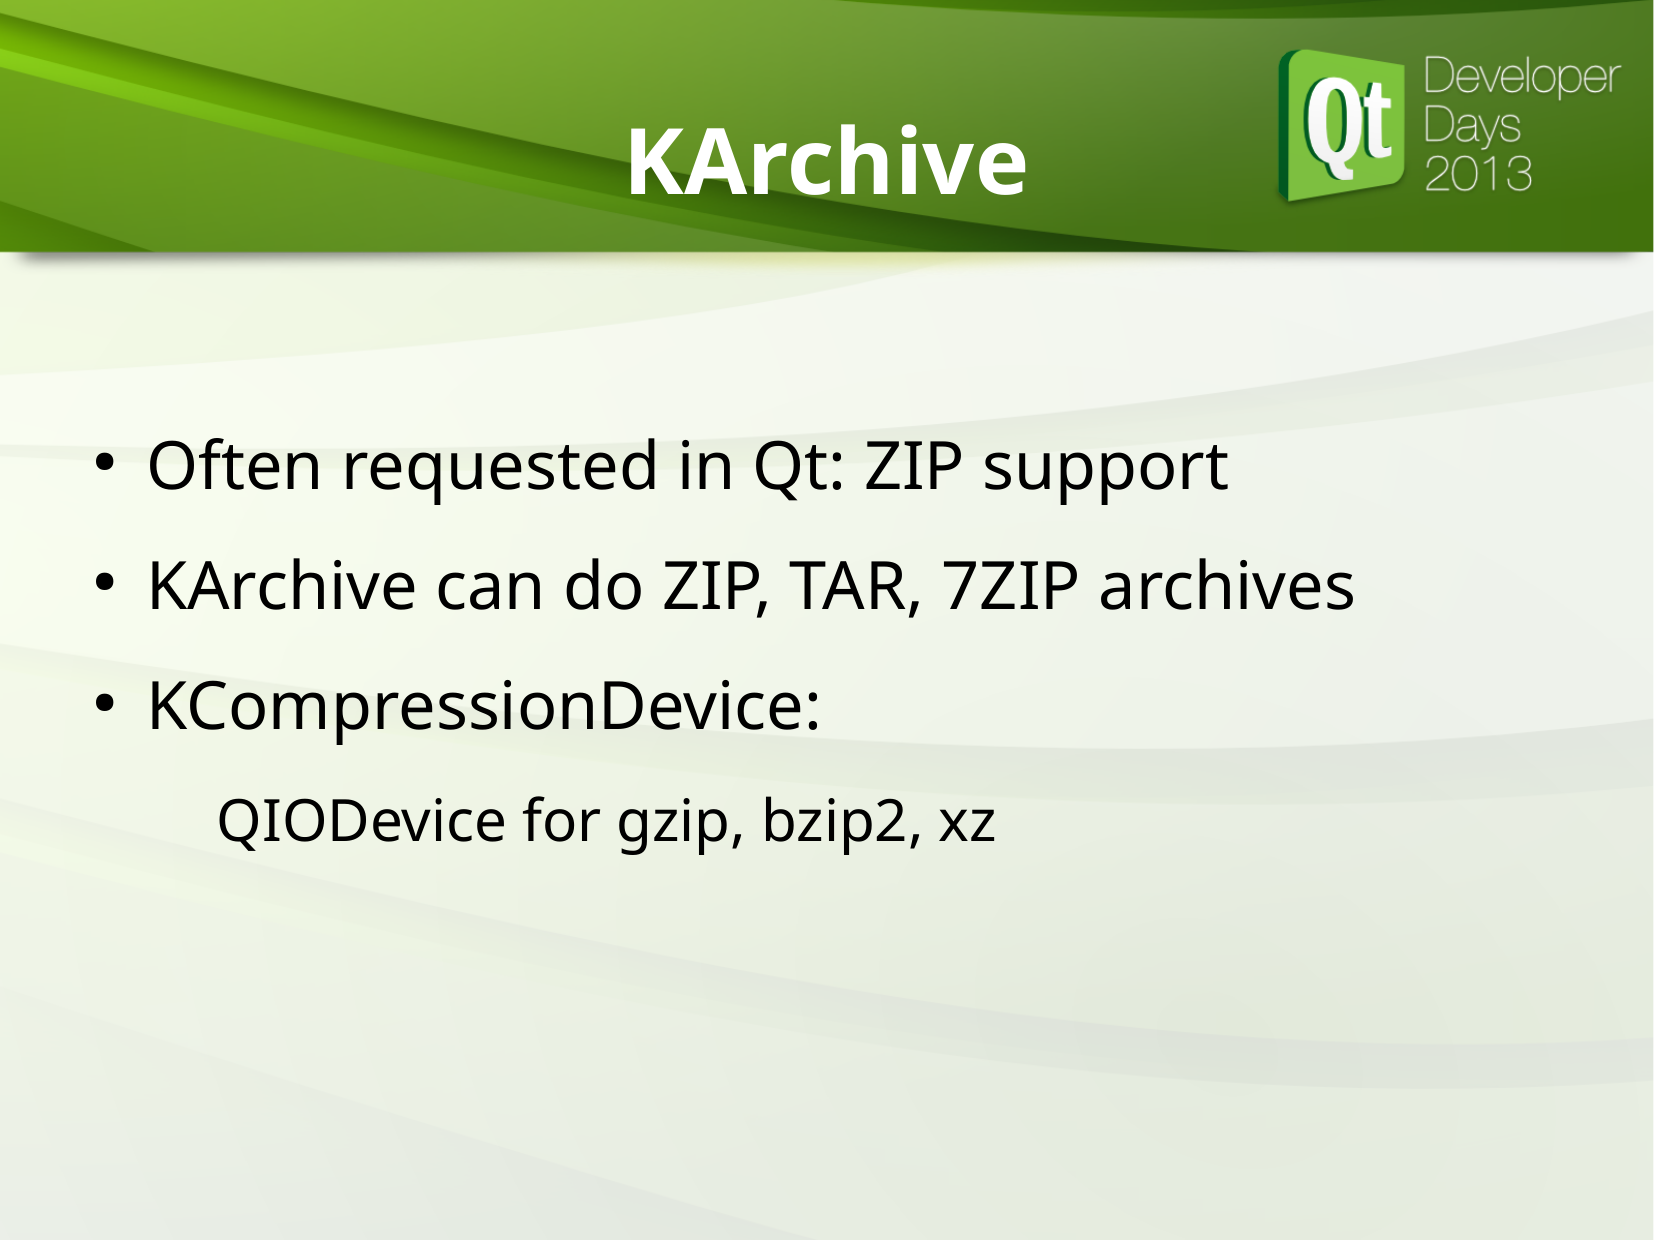

# KArchive
Often requested in Qt: ZIP support
KArchive can do ZIP, TAR, 7ZIP archives
KCompressionDevice:
QIODevice for gzip, bzip2, xz